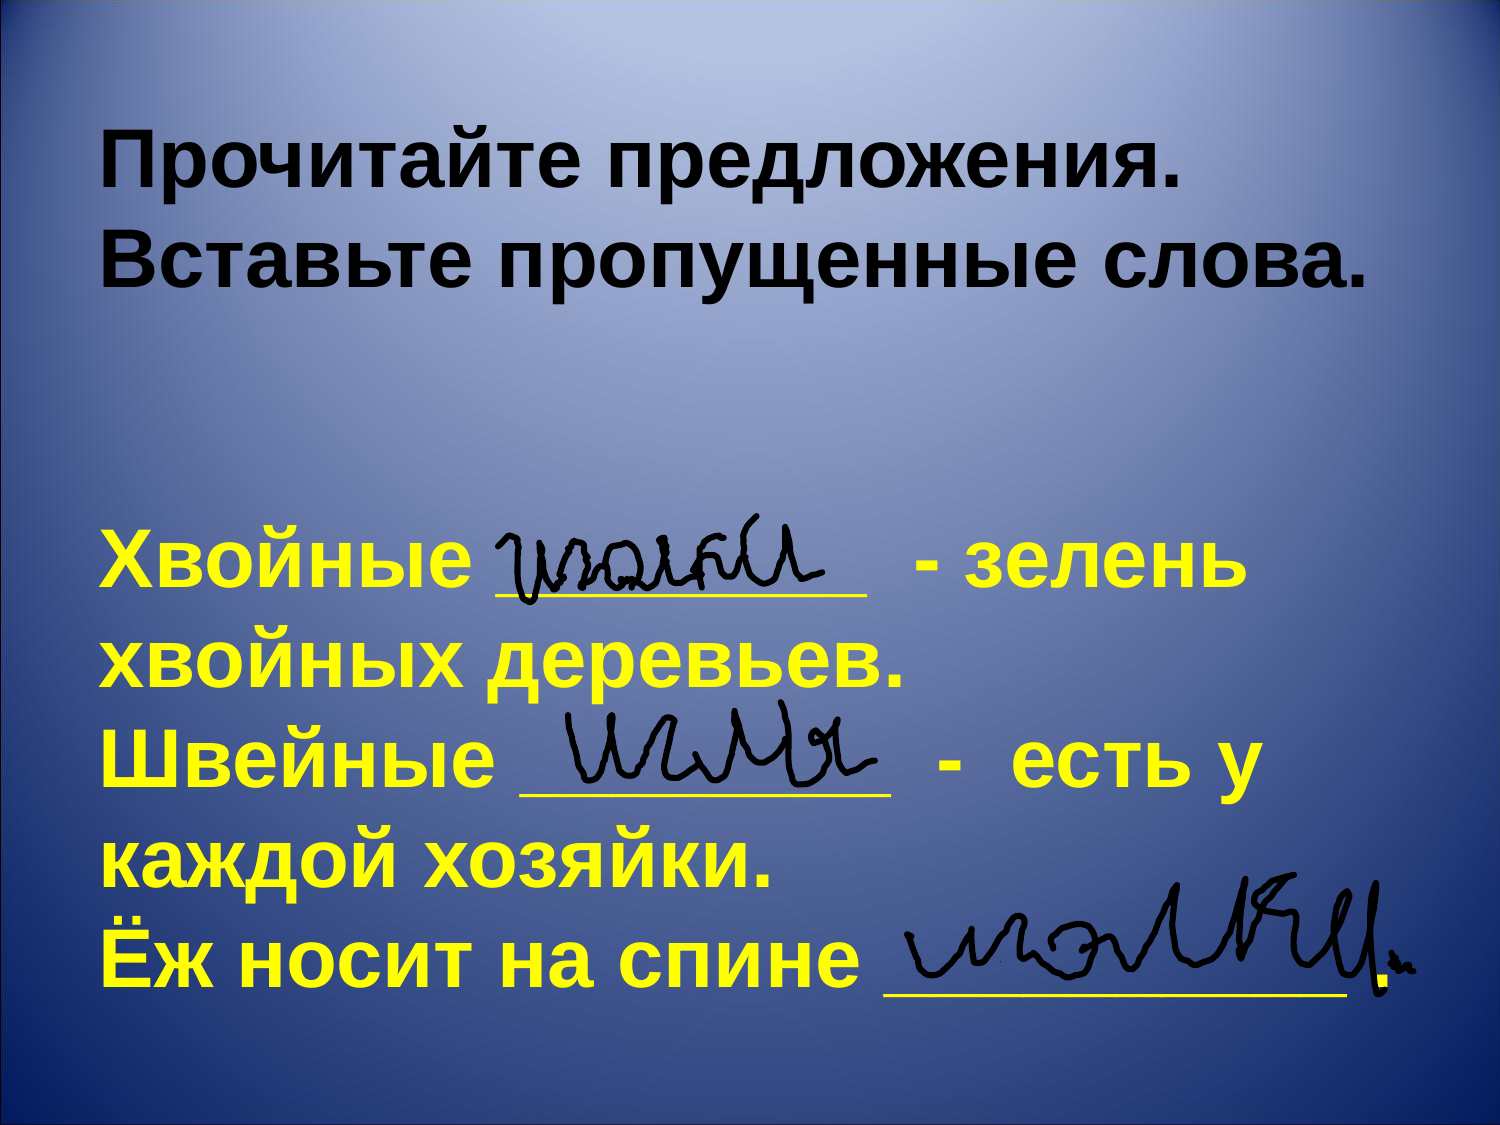

Прочитайте предложения.
Вставьте пропущенные слова.
Хвойные ________ - зелень
хвойных деревьев.
Швейные ________ - есть у
каждой хозяйки.
Ёж носит на спине __________ .